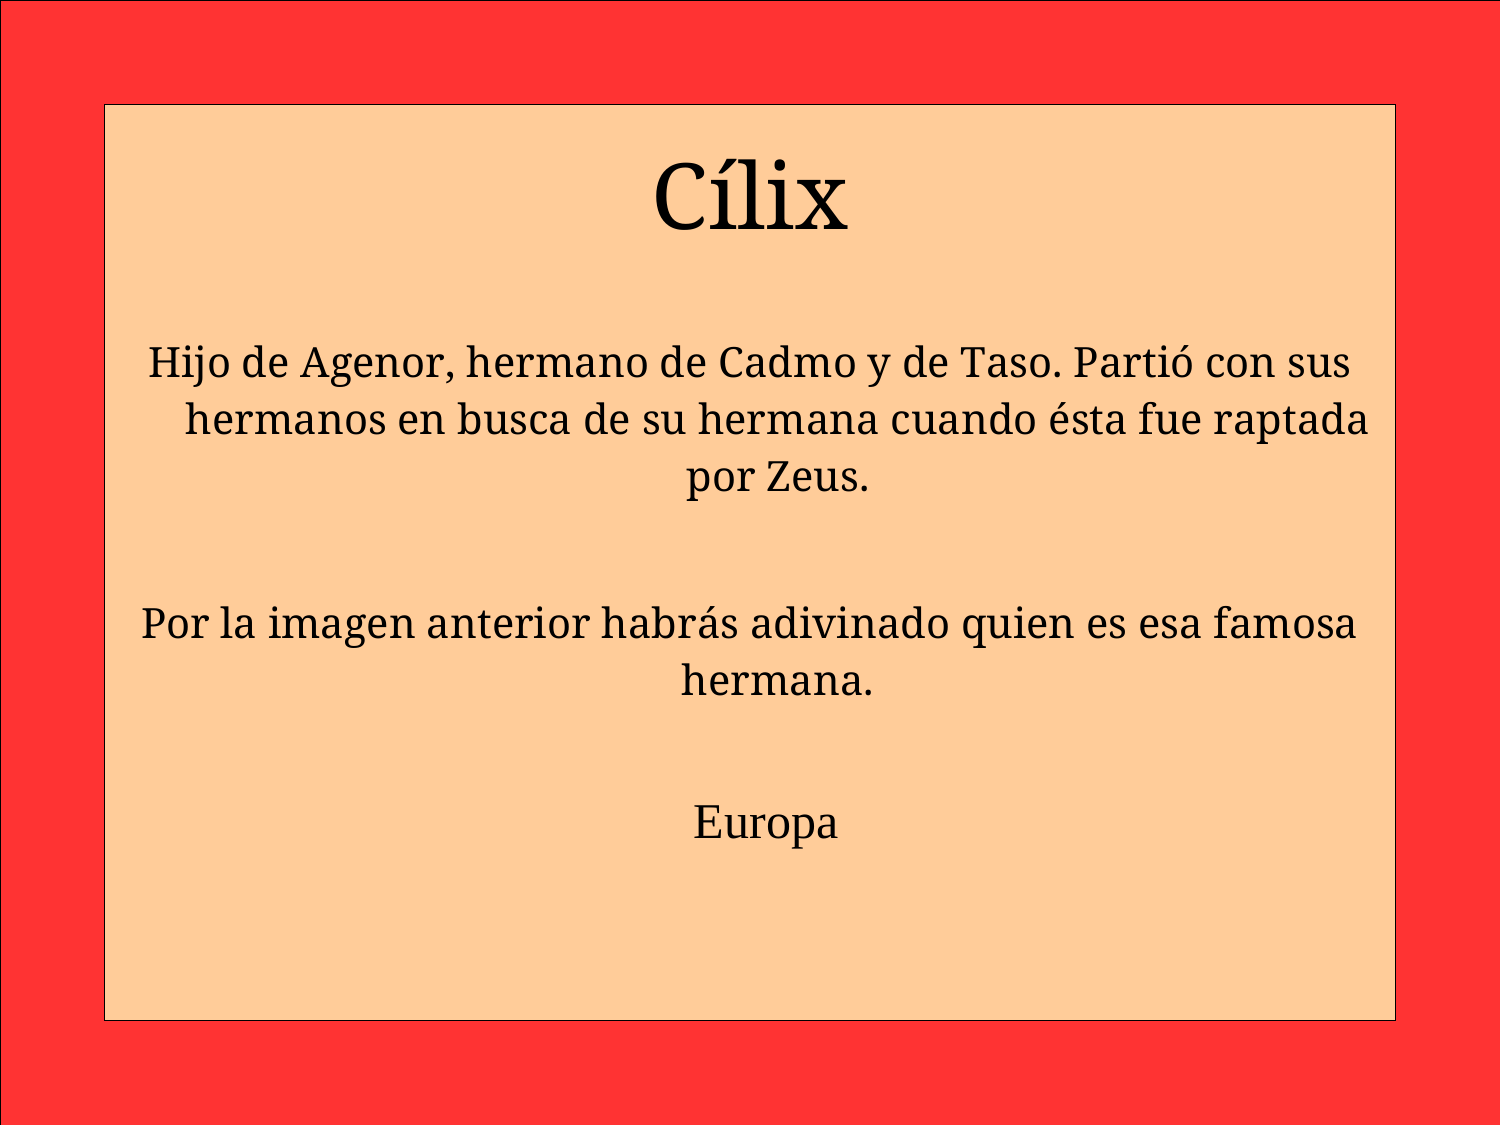

# Cílix
Hijo de Agenor, hermano de Cadmo y de Taso. Partió con sus hermanos en busca de su hermana cuando ésta fue raptada por Zeus.
Por la imagen anterior habrás adivinado quien es esa famosa hermana.
Europa